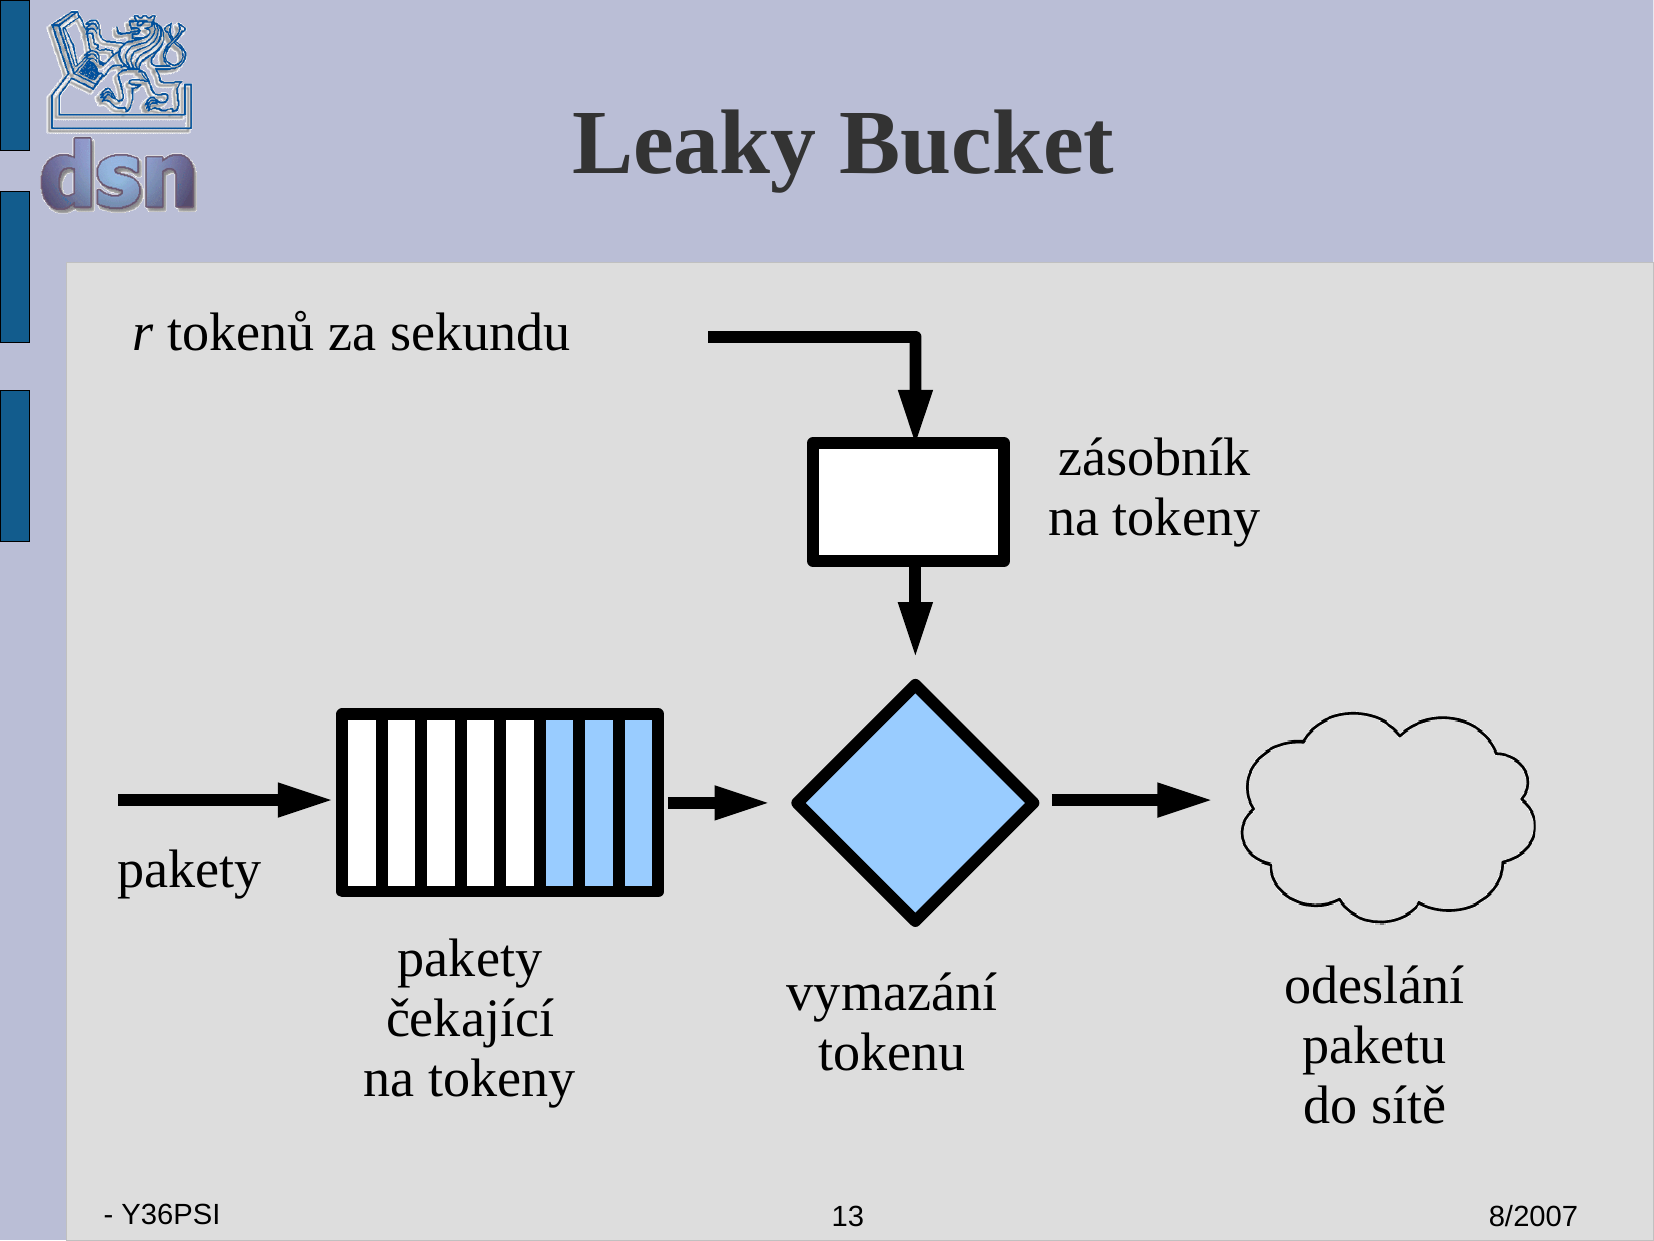

# Leaky Bucket
r tokenů za sekundu
zásobník
na tokeny
pakety
pakety
čekající
na tokeny
odeslání
paketu
do sítě
vymazání
tokenu